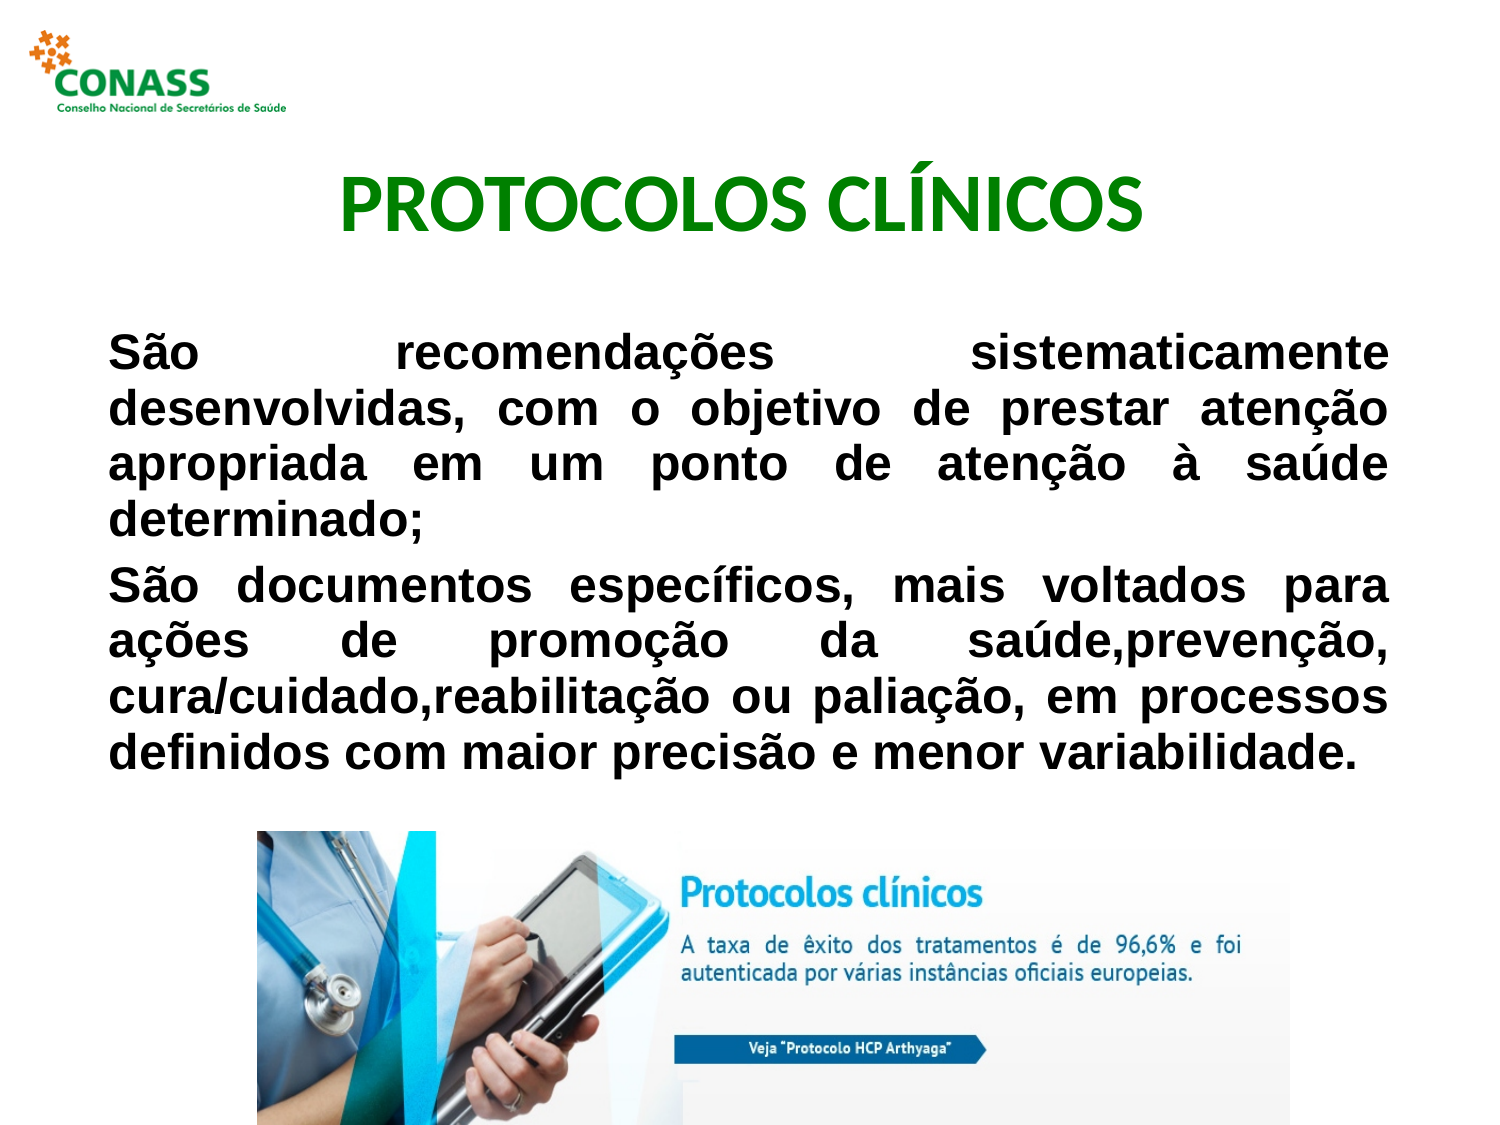

PROTOCOLOS CLÍNICOS
# São recomendações sistematicamente desenvolvidas, com o objetivo de prestar atenção apropriada em um ponto de atenção à saúde determinado;
São documentos específicos, mais voltados para ações de promoção da saúde,prevenção, cura/cuidado,reabilitação ou paliação, em processos definidos com maior precisão e menor variabilidade.